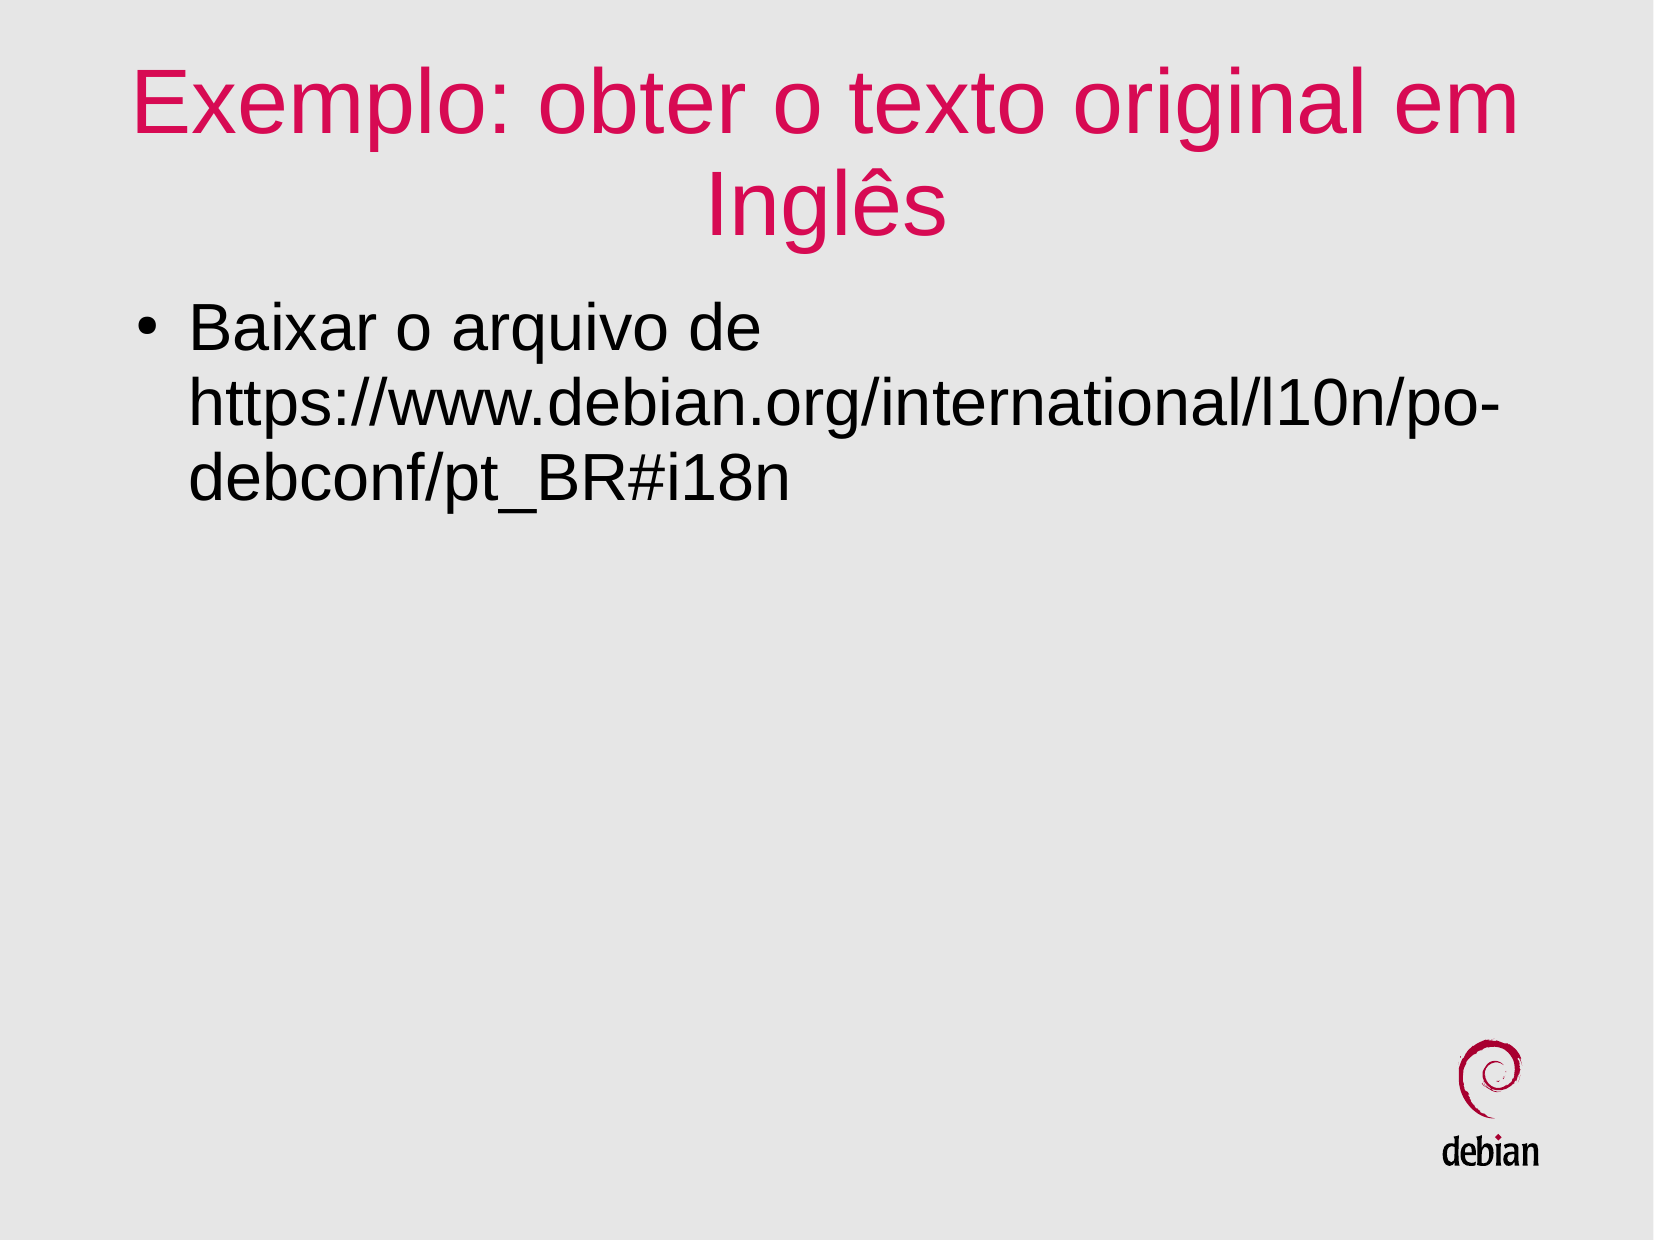

# Exemplo: obter o texto original em Inglês
Baixar o arquivo de https://www.debian.org/international/l10n/po-debconf/pt_BR#i18n